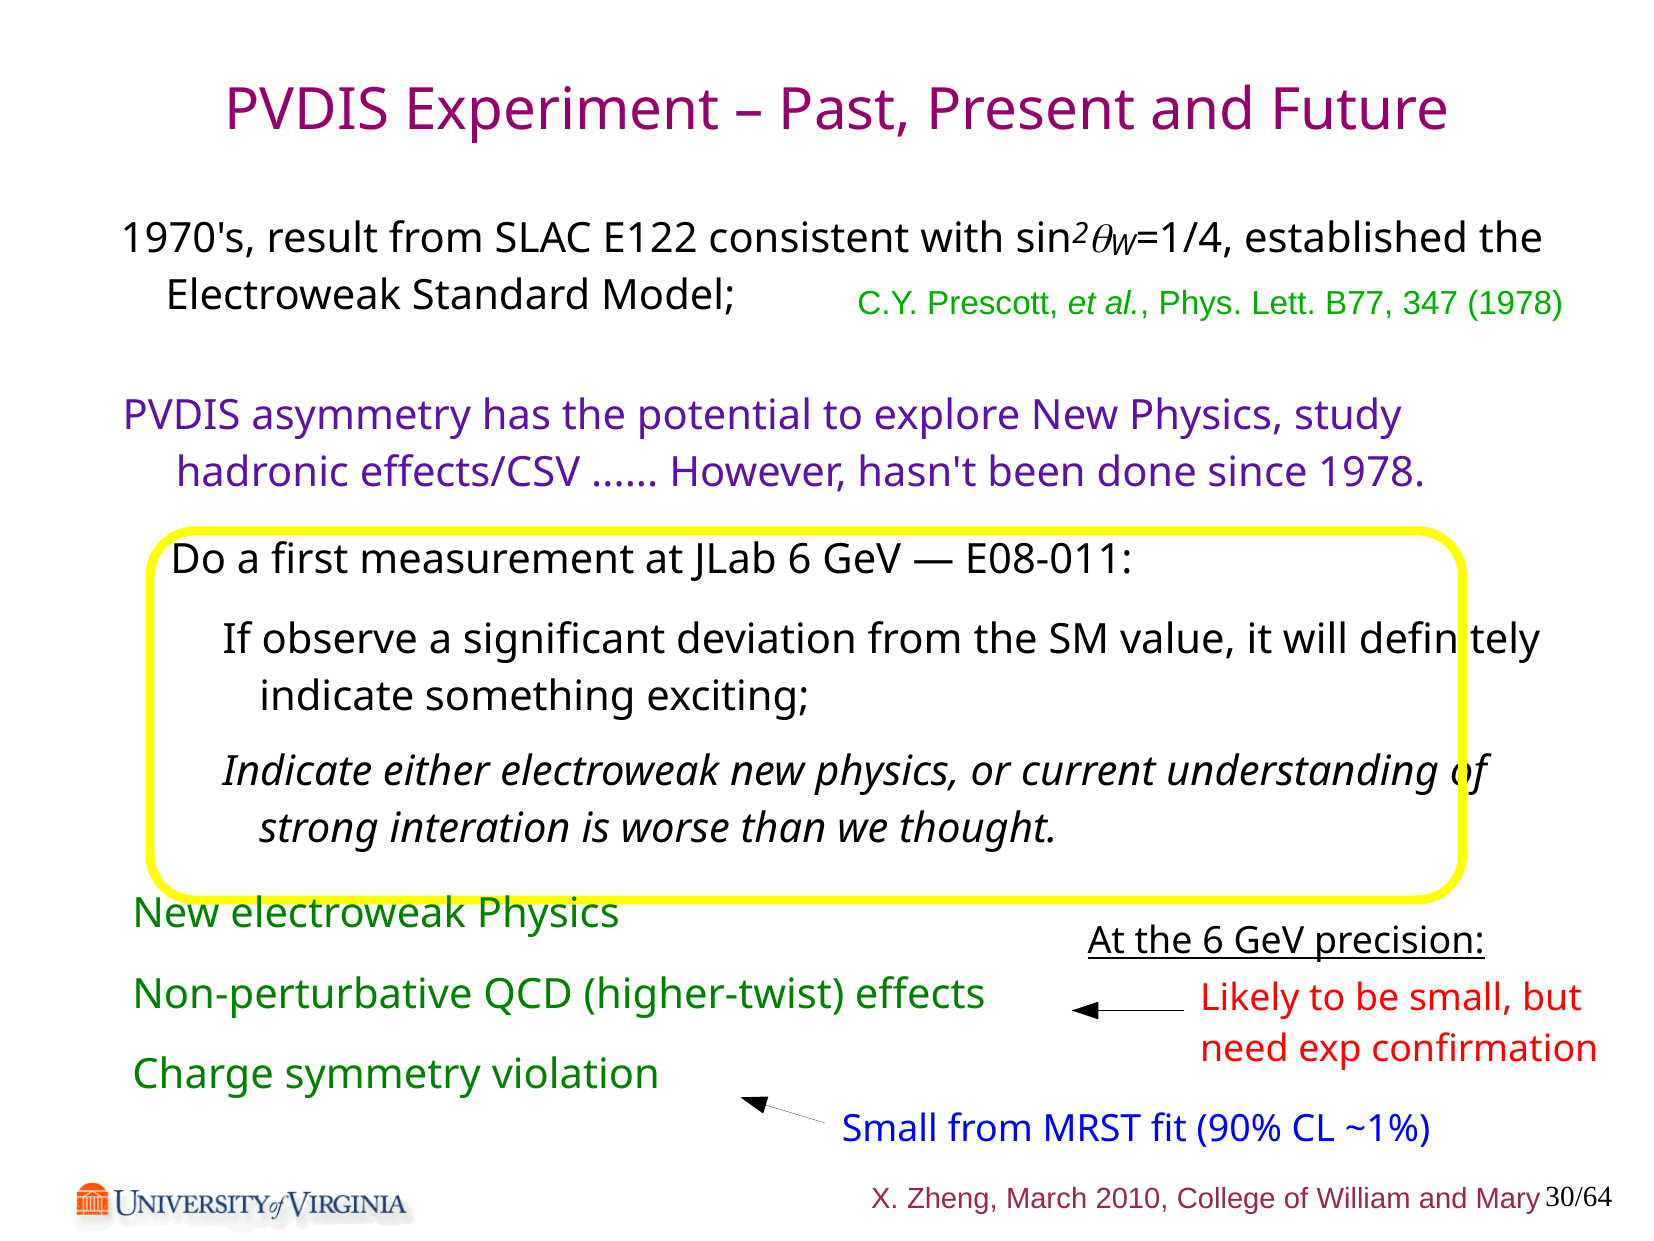

PVDIS Experiment – Past, Present and Future
1970's, result from SLAC E122 consistent with sin2qW=1/4, established the Electroweak Standard Model;
C.Y. Prescott, et al., Phys. Lett. B77, 347 (1978)
# PVDIS asymmetry has the potential to explore New Physics, study hadronic effects/CSV ...... However, hasn't been done since 1978.
Do a first measurement at JLab 6 GeV — E08-011:
If observe a significant deviation from the SM value, it will definitely indicate something exciting;
Indicate either electroweak new physics, or current understanding of strong interation is worse than we thought.
New electroweak Physics
Non-perturbative QCD (higher-twist) effects
Charge symmetry violation
At the 6 GeV precision:
Likely to be small, but need exp confirmation
Small from MRST fit (90% CL ~1%)